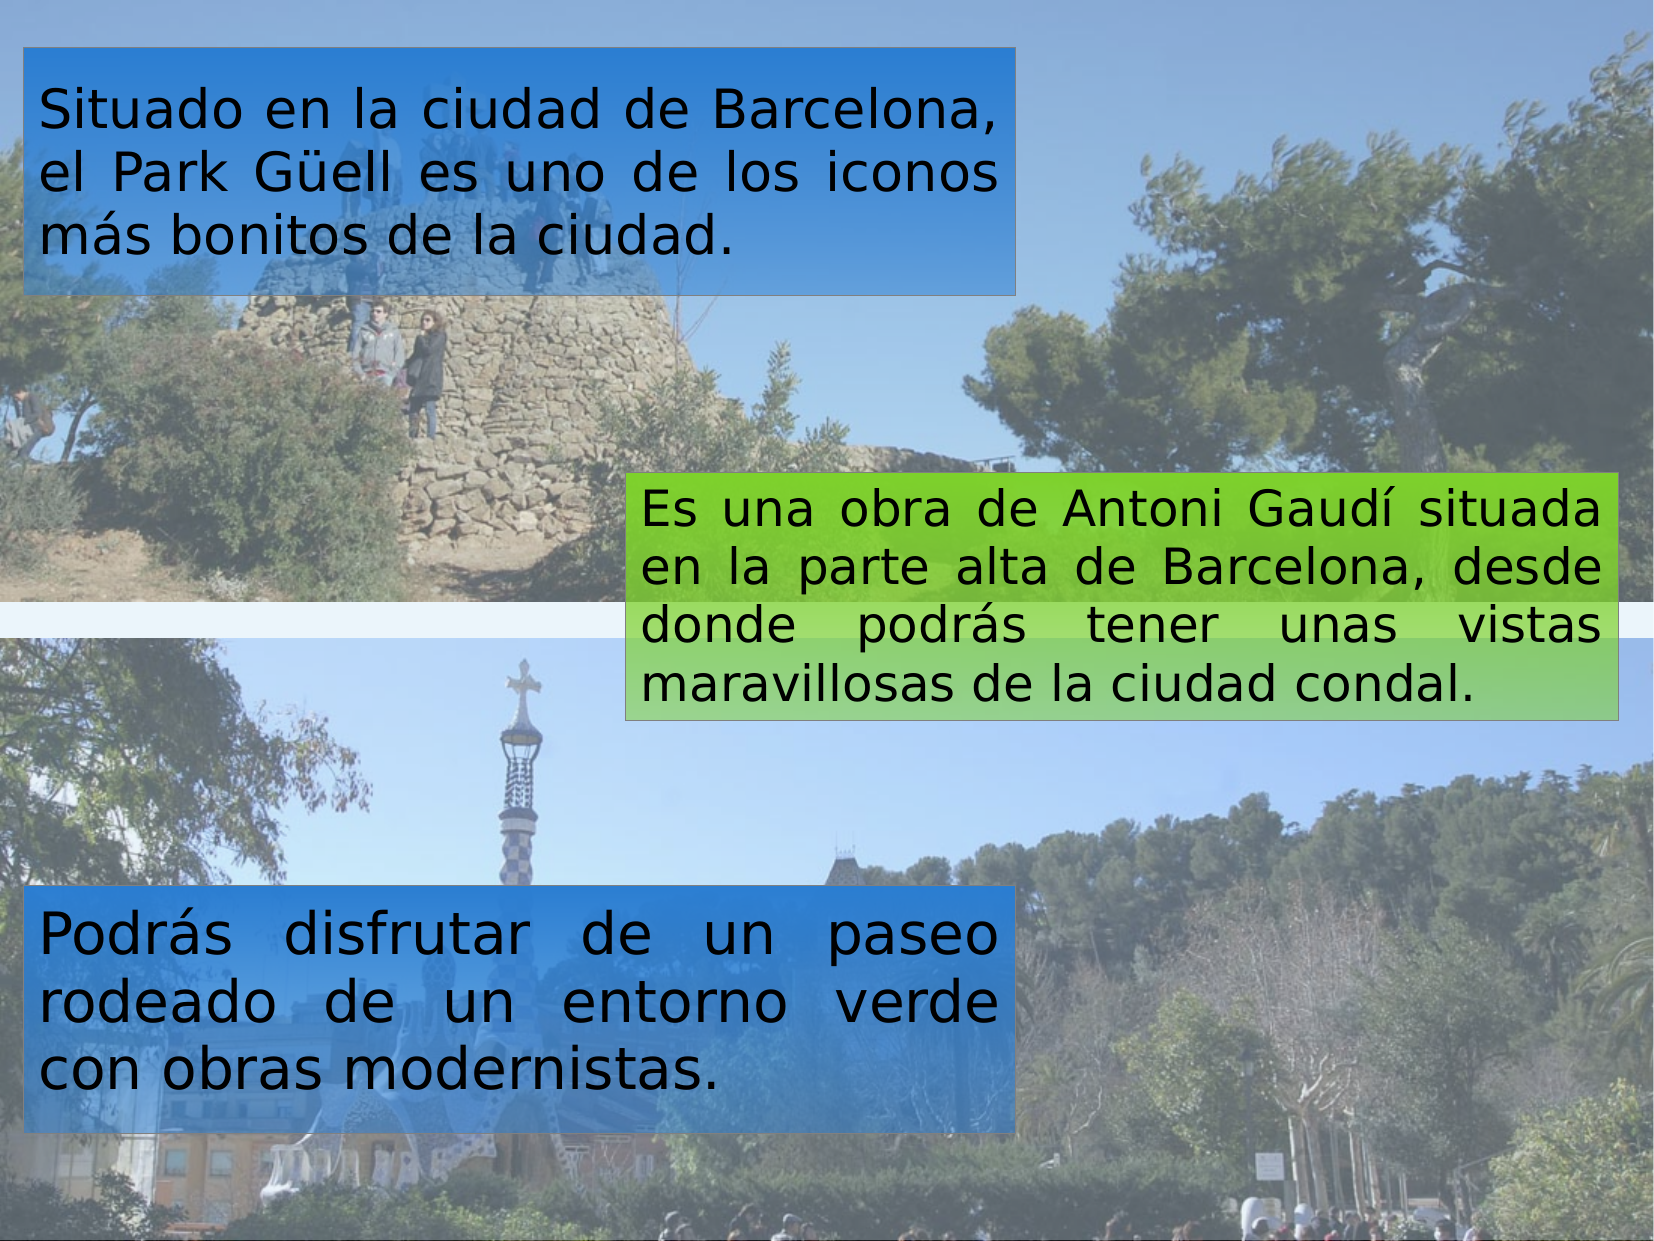

Situado en la ciudad de Barcelona, ​​el Park Güell es uno de los iconos más bonitos de la ciudad.
Es una obra de Antoni Gaudí situada en la parte alta de Barcelona, ​​desde donde podrás tener unas vistas maravillosas de la ciudad condal.
Podrás disfrutar de un paseo rodeado de un entorno verde con obras modernistas.